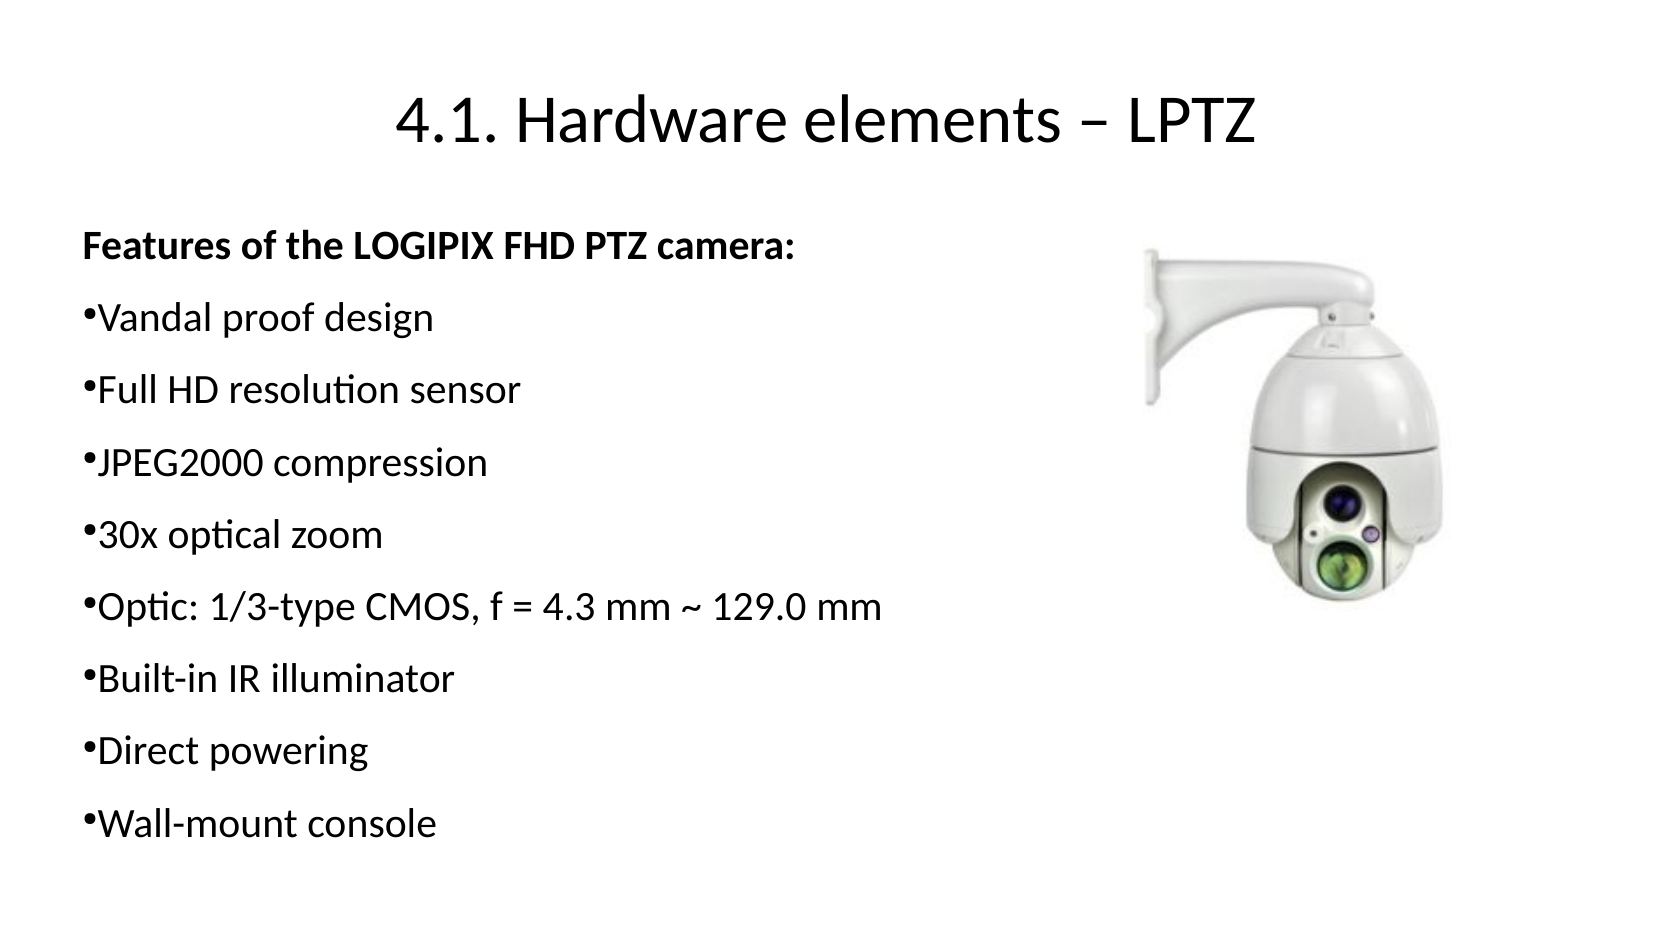

# 4.1. Hardware elements – LPTZ
Features of the LOGIPIX FHD PTZ camera:
Vandal proof design
Full HD resolution sensor
JPEG2000 compression
30x optical zoom
Optic: 1/3-type CMOS, f = 4.3 mm ~ 129.0 mm
Built-in IR illuminator
Direct powering
Wall-mount console